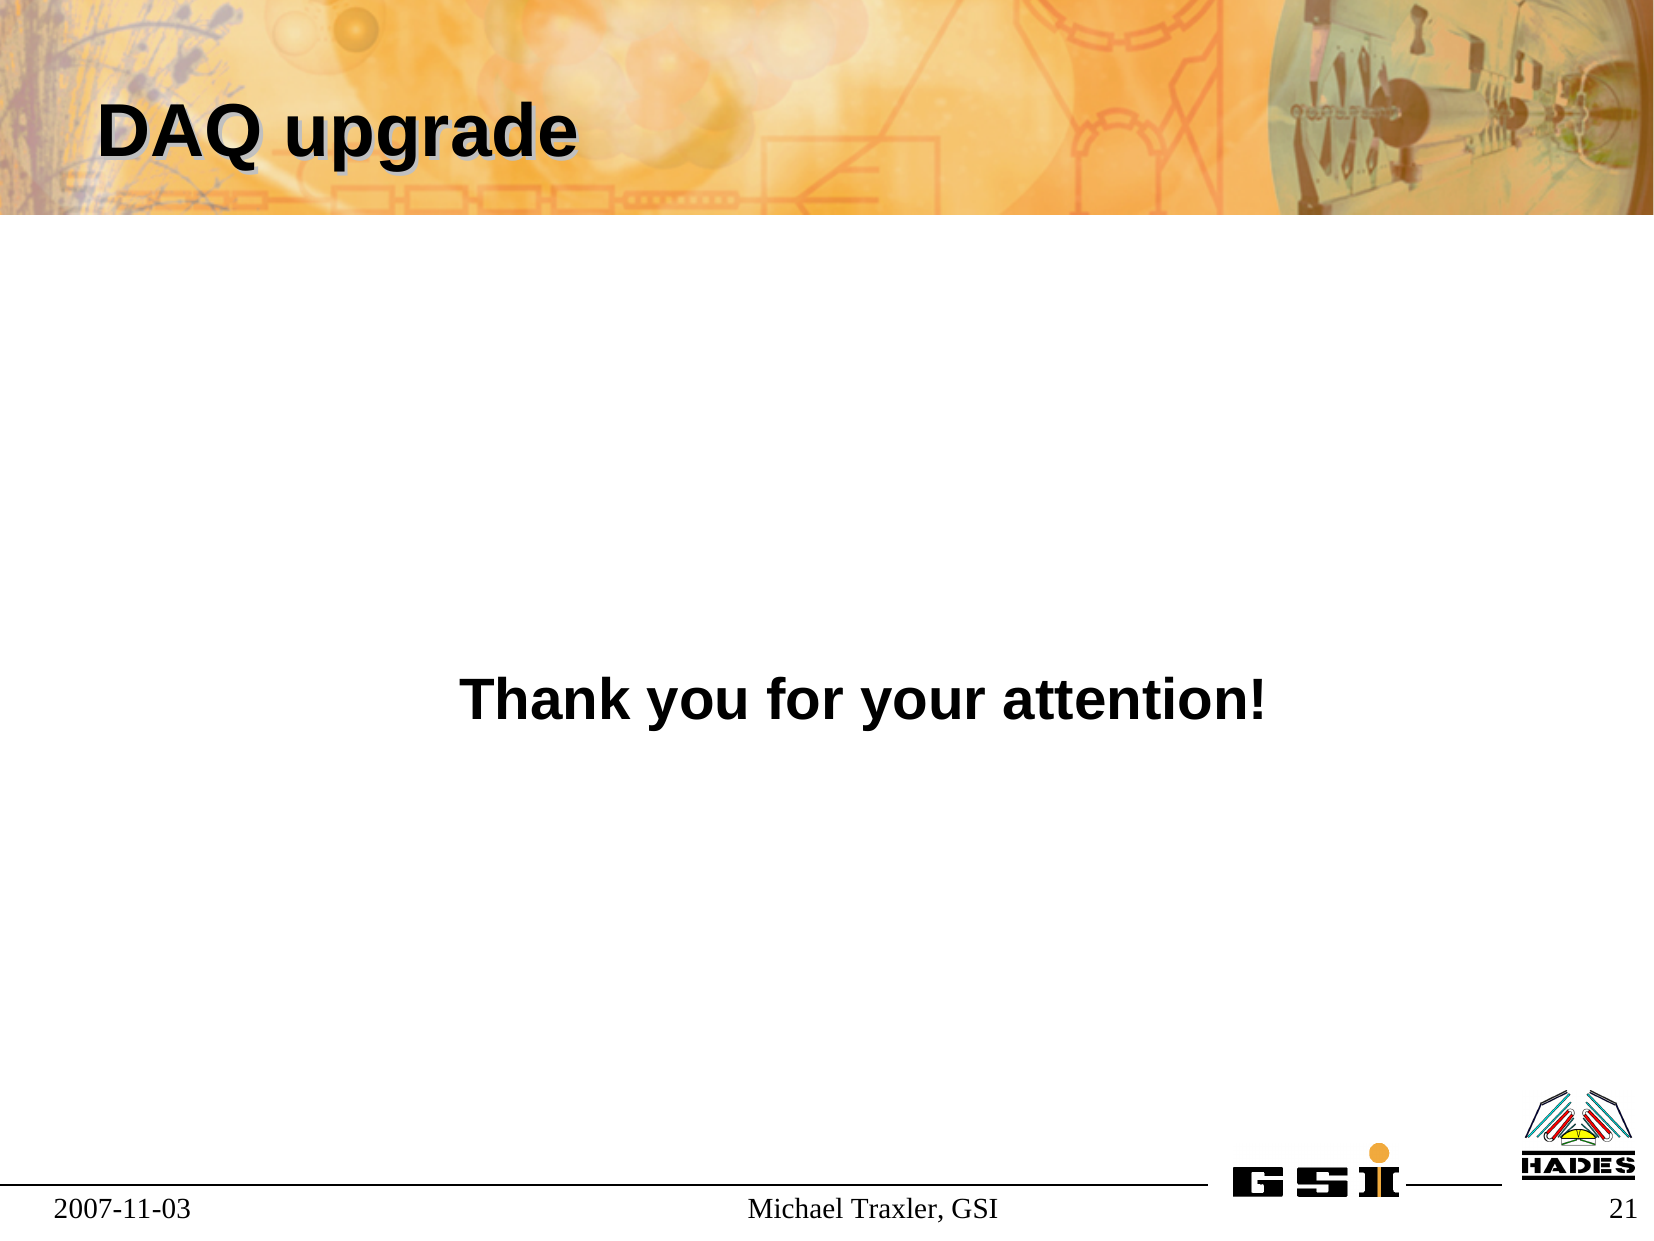

# DAQ upgrade
Thank you for your attention!
2006-09-26
Michael Traxler, GSI
21